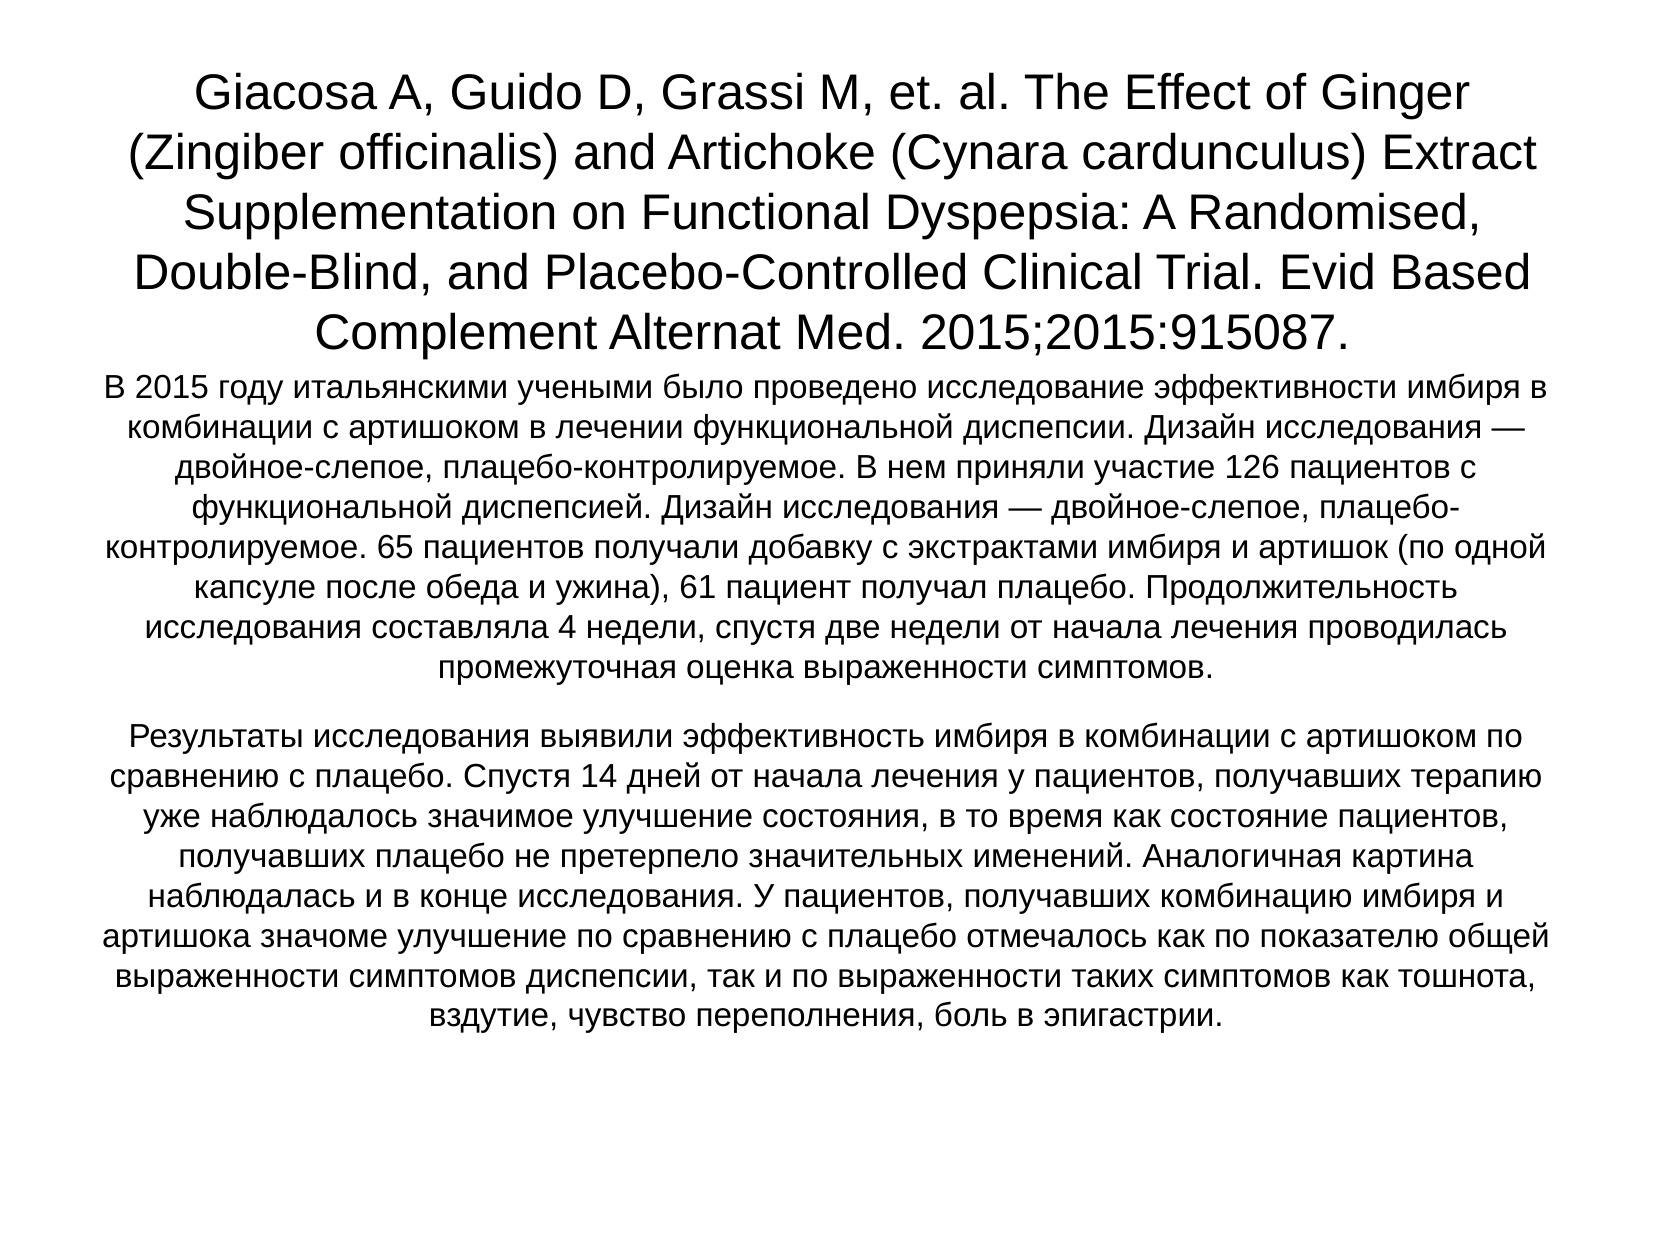

# Giacosa A, Guido D, Grassi M, et. al. The Effect of Ginger (Zingiber officinalis) and Artichoke (Cynara cardunculus) Extract Supplementation on Functional Dyspepsia: A Randomised, Double-Blind, and Placebo-Controlled Clinical Trial. Evid Based Complement Alternat Med. 2015;2015:915087.
В 2015 году итальянскими учеными было проведено исследование эффективности имбиря в комбинации с артишоком в лечении функциональной диспепсии. Дизайн исследования — двойное-слепое, плацебо-контролируемое. В нем приняли участие 126 пациентов с функциональной диспепсией. Дизайн исследования — двойное-слепое, плацебо-контролируемое. 65 пациентов получали добавку с экстрактами имбиря и артишок (по одной капсуле после обеда и ужина), 61 пациент получал плацебо. Продолжительность исследования составляла 4 недели, спустя две недели от начала лечения проводилась промежуточная оценка выраженности симптомов.
Результаты исследования выявили эффективность имбиря в комбинации с артишоком по сравнению с плацебо. Спустя 14 дней от начала лечения у пациентов, получавших терапию уже наблюдалось значимое улучшение состояния, в то время как состояние пациентов, получавших плацебо не претерпело значительных именений. Аналогичная картина наблюдалась и в конце исследования. У пациентов, получавших комбинацию имбиря и артишока значоме улучшение по сравнению с плацебо отмечалось как по показателю общей выраженности симптомов диспепсии, так и по выраженности таких симптомов как тошнота, вздутие, чувство переполнения, боль в эпигастрии.